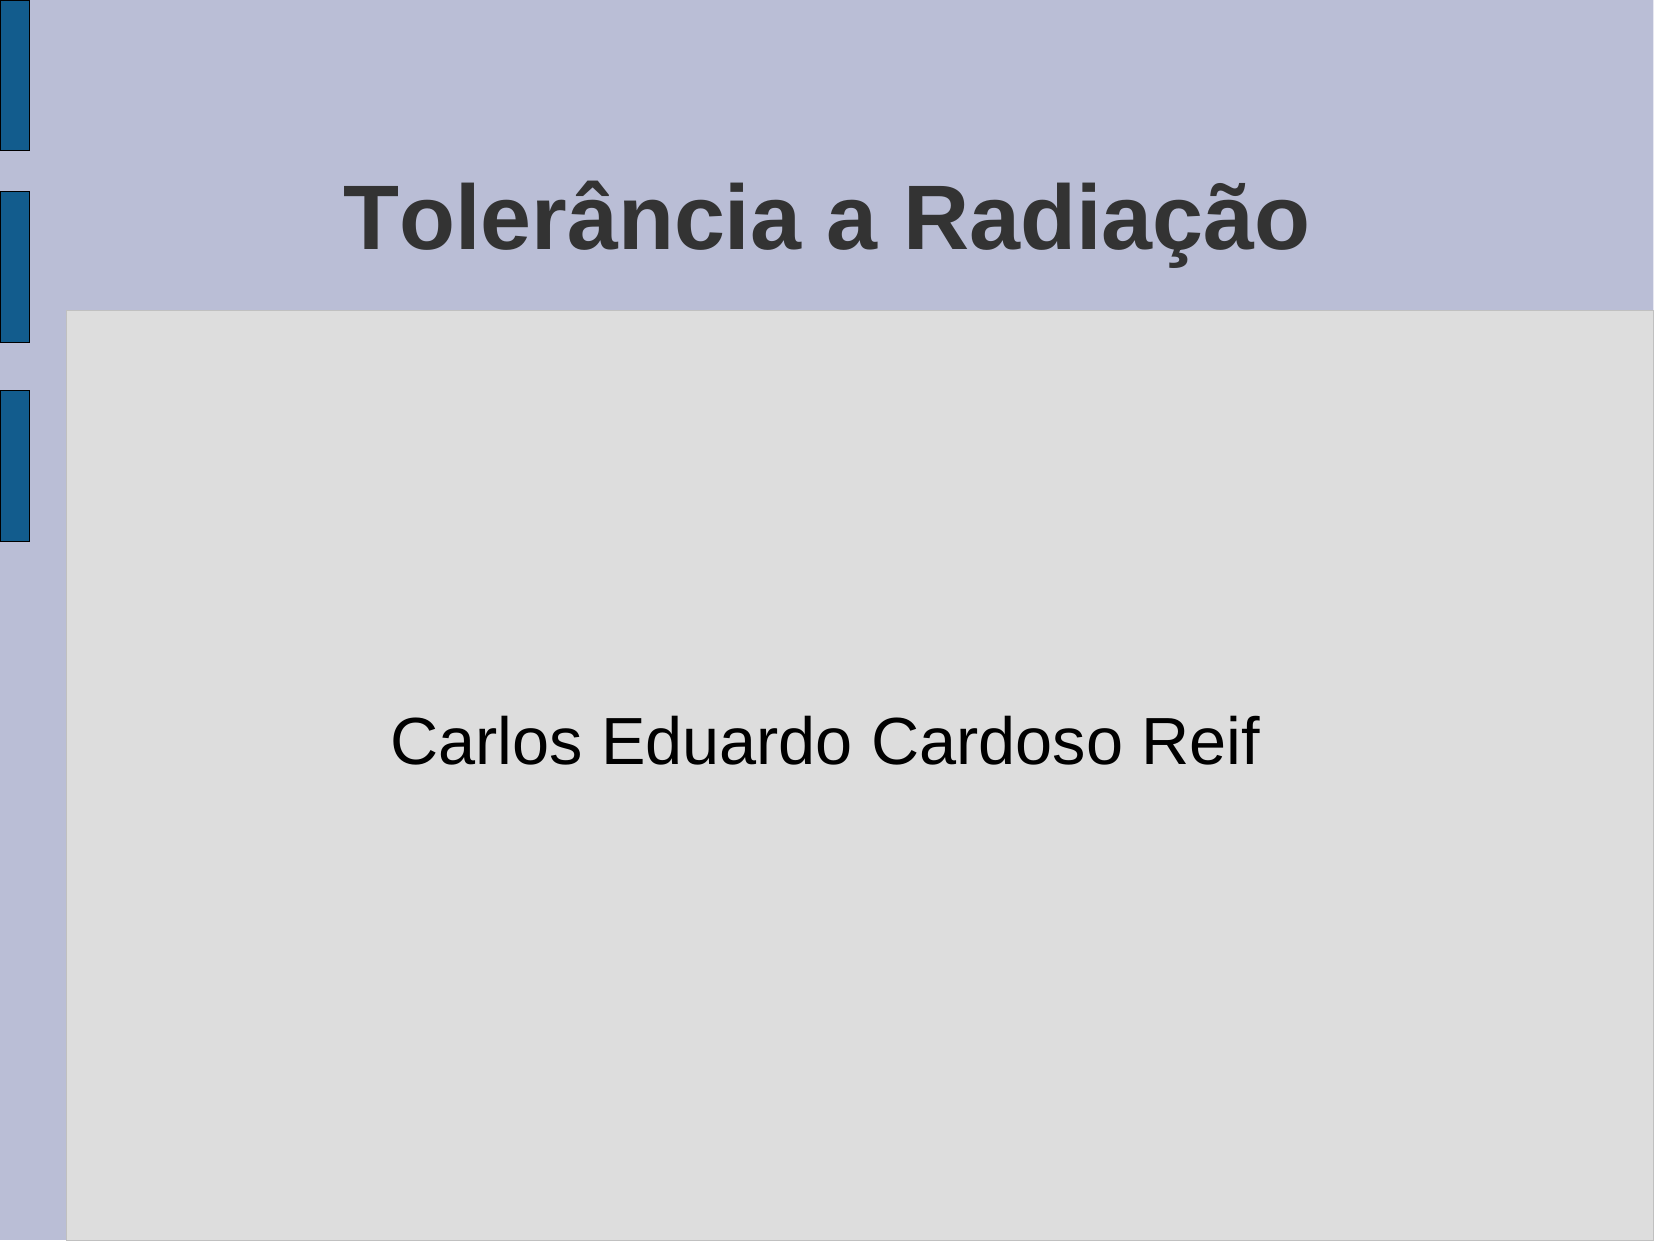

# Tolerância a Radiação
Carlos Eduardo Cardoso Reif